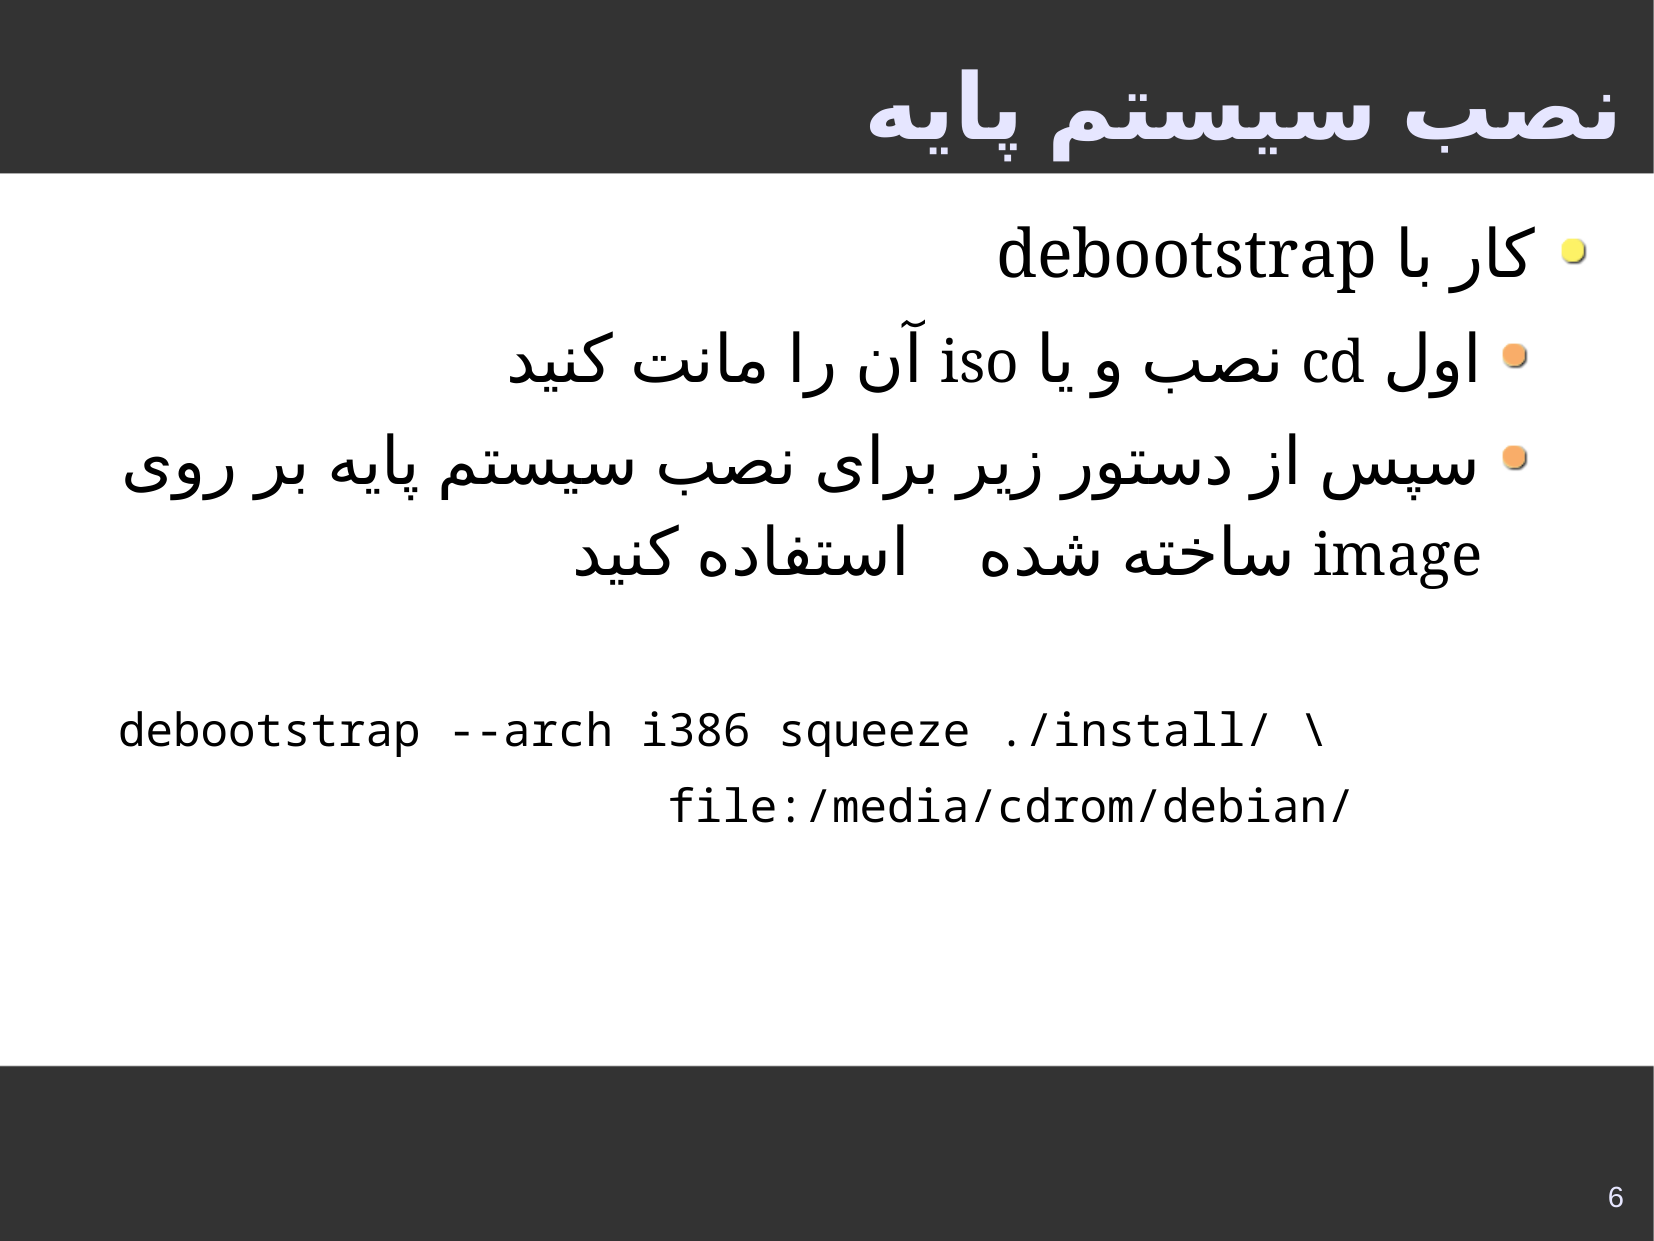

# نصب سیستم پایه
کار با debootstrap
اول cd نصب و یا iso آن را مانت کنید
سپس از دستور زیر برای نصب سیستم پایه بر روی image ساخته شده استفاده کنید
debootstrap --arch i386 squeeze ./install/ \
file:/media/cdrom/debian/
6